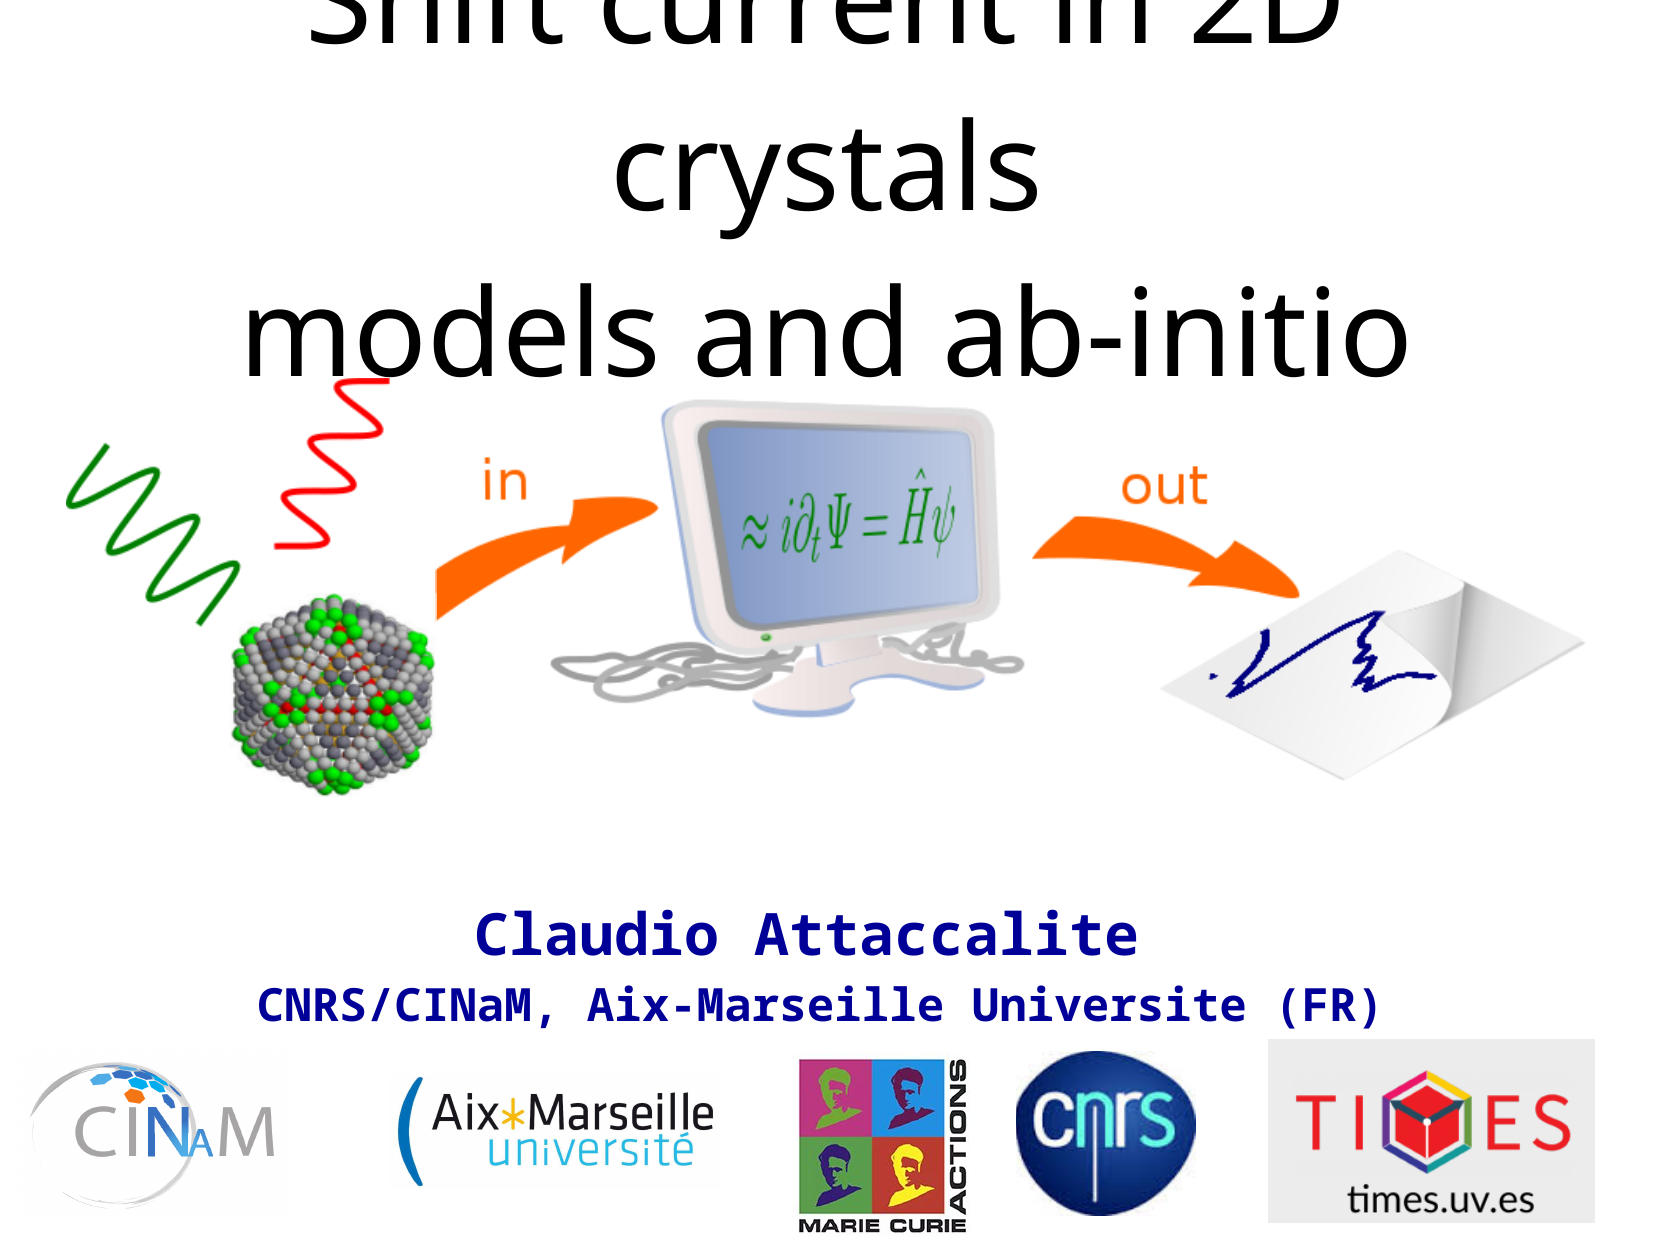

# Shift current in 2D crystals models and ab-initio
Claudio Attaccalite
CNRS/CINaM, Aix-Marseille Universite (FR)